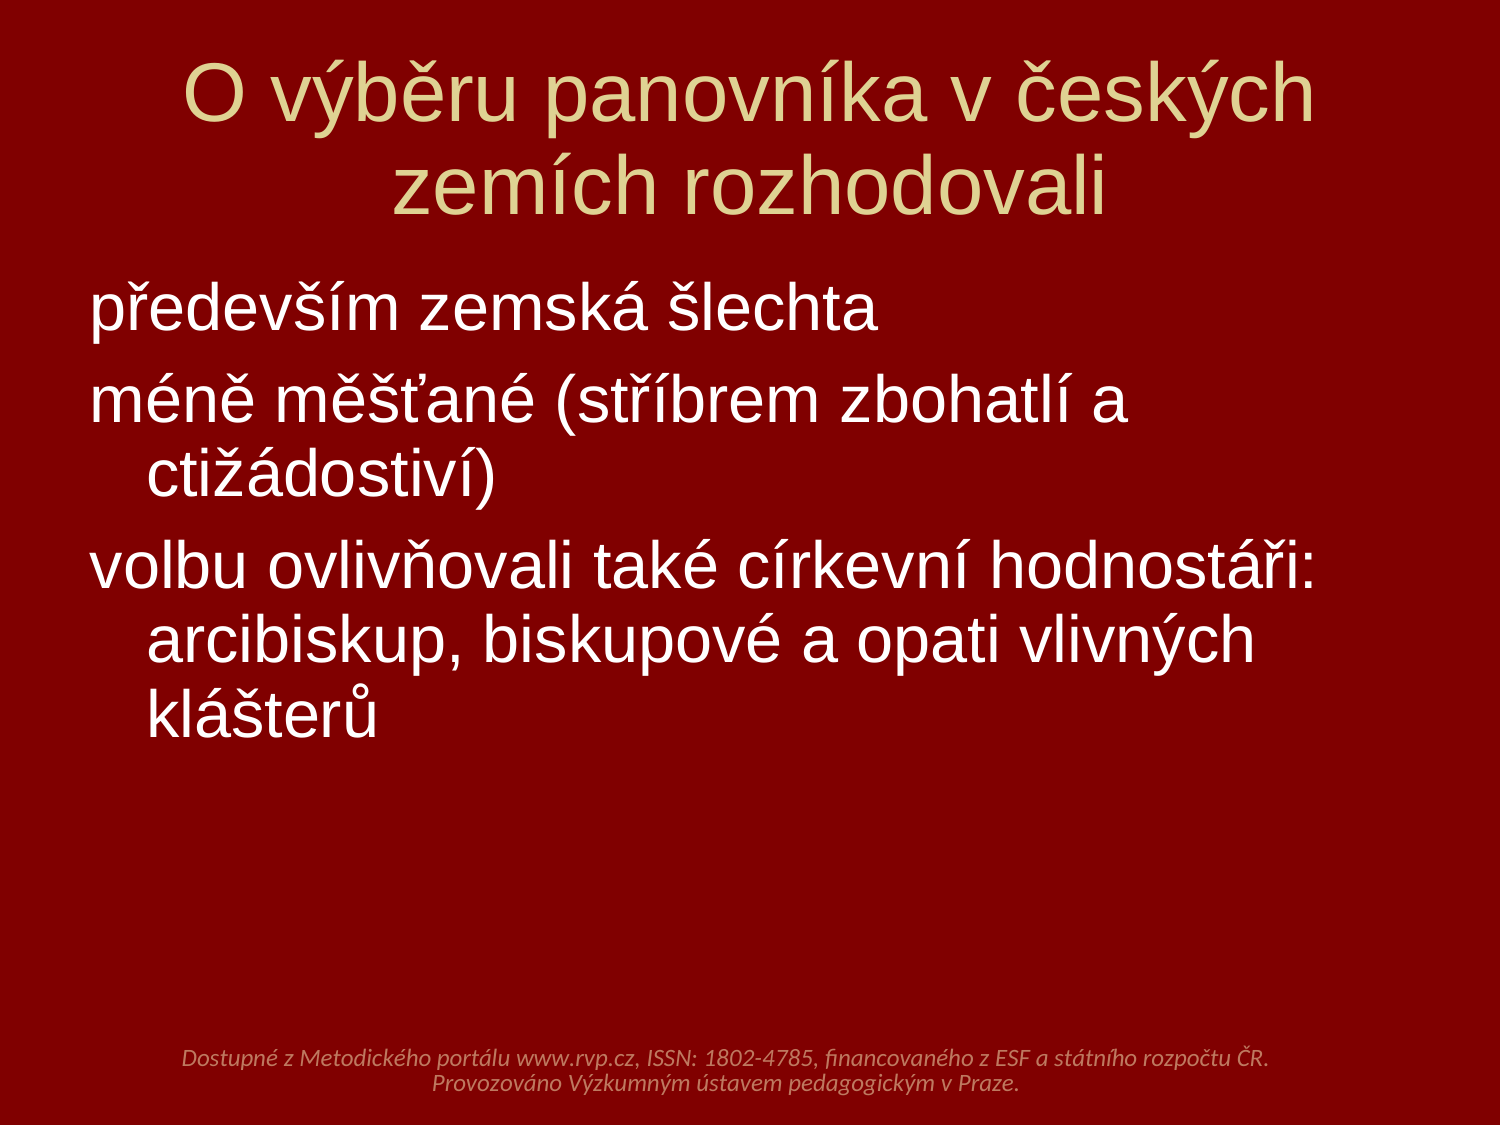

# O výběru panovníka v českých zemích rozhodovali
především zemská šlechta
méně měšťané (stříbrem zbohatlí a ctižádostiví)
volbu ovlivňovali také církevní hodnostáři: arcibiskup, biskupové a opati vlivných klášterů
Dostupné z Metodického portálu www.rvp.cz, ISSN: 1802-4785, financovaného z ESF a státního rozpočtu ČR. Provozováno Výzkumným ústavem pedagogickým v Praze.